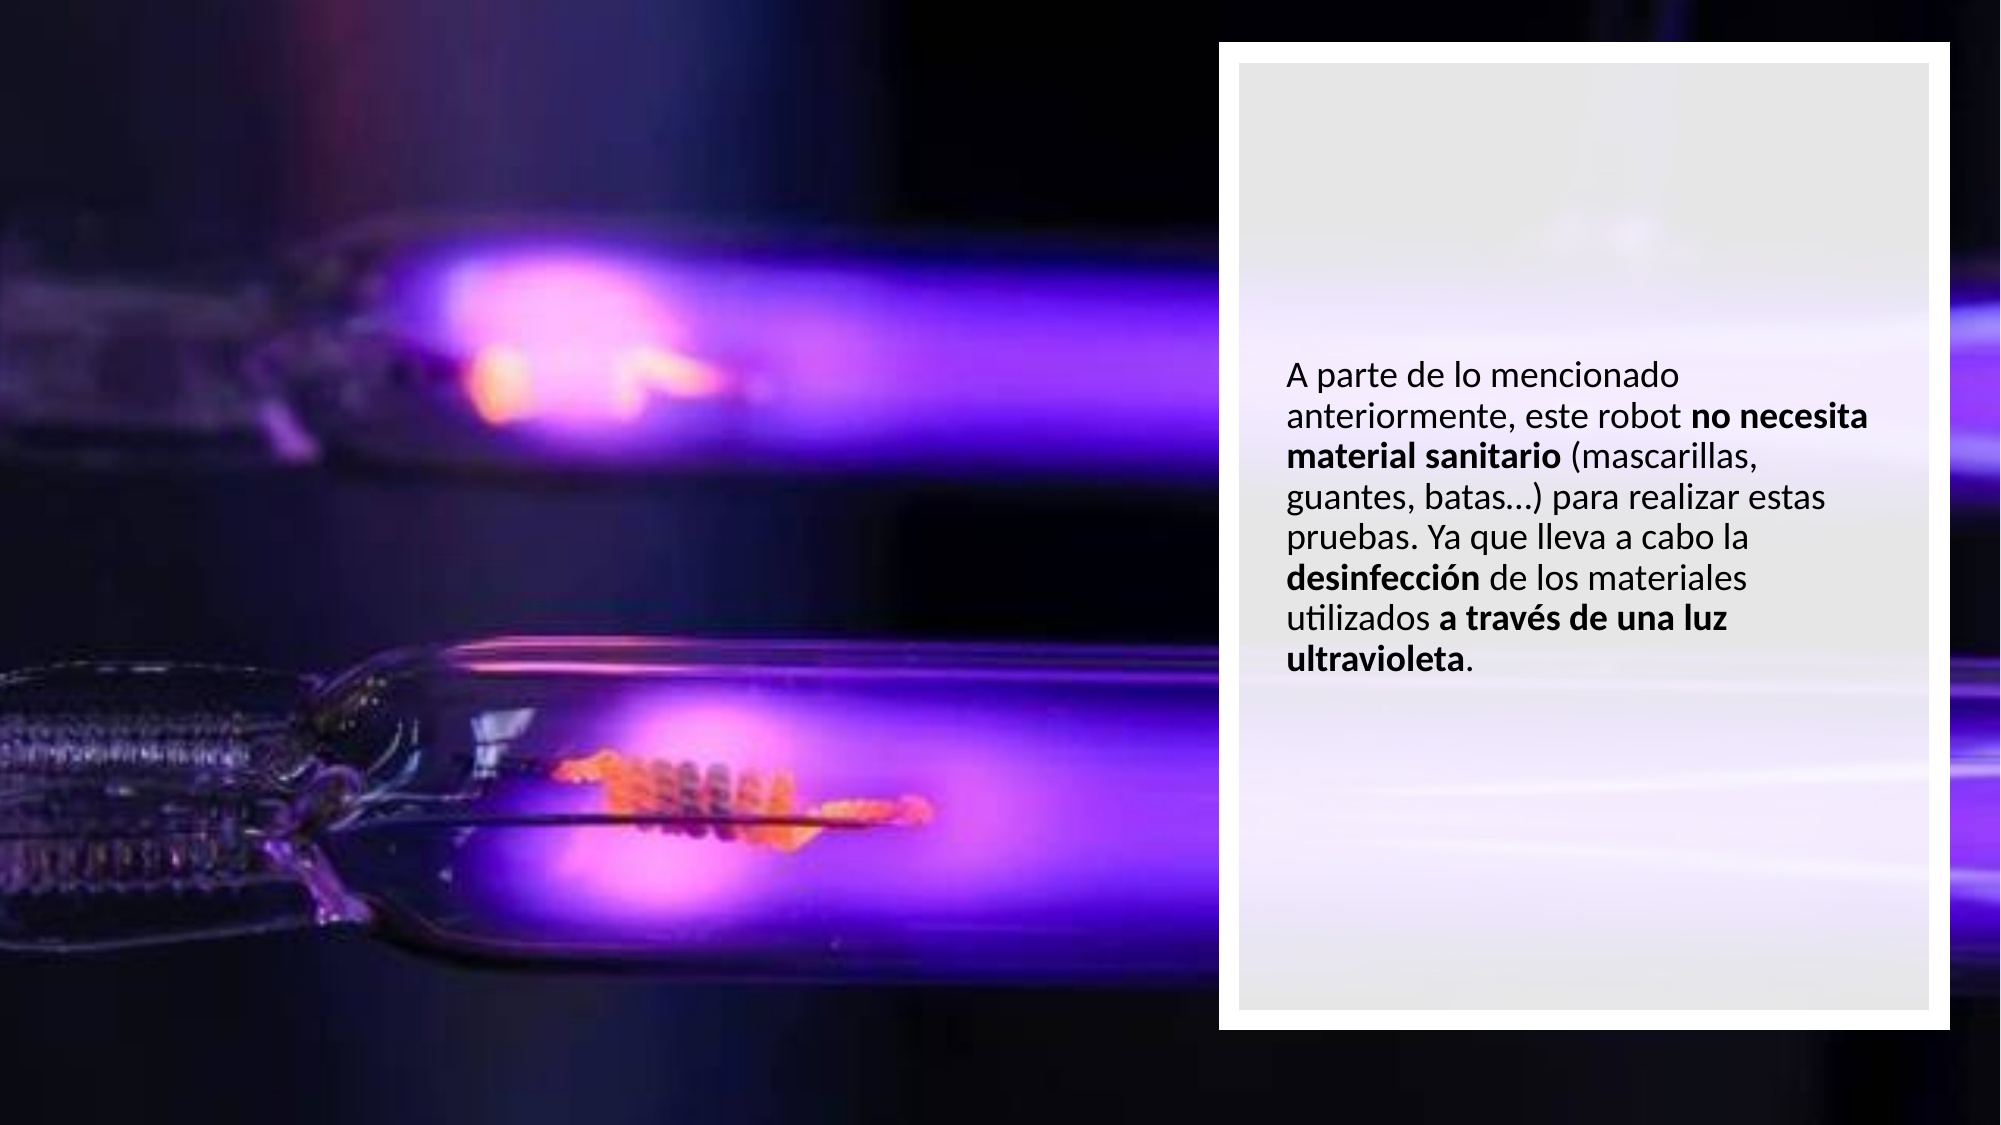

# A parte de lo mencionado anteriormente, este robot no necesita material sanitario (mascarillas, guantes, batas…) para realizar estas pruebas. Ya que lleva a cabo la desinfección de los materiales utilizados a través de una luz ultravioleta.